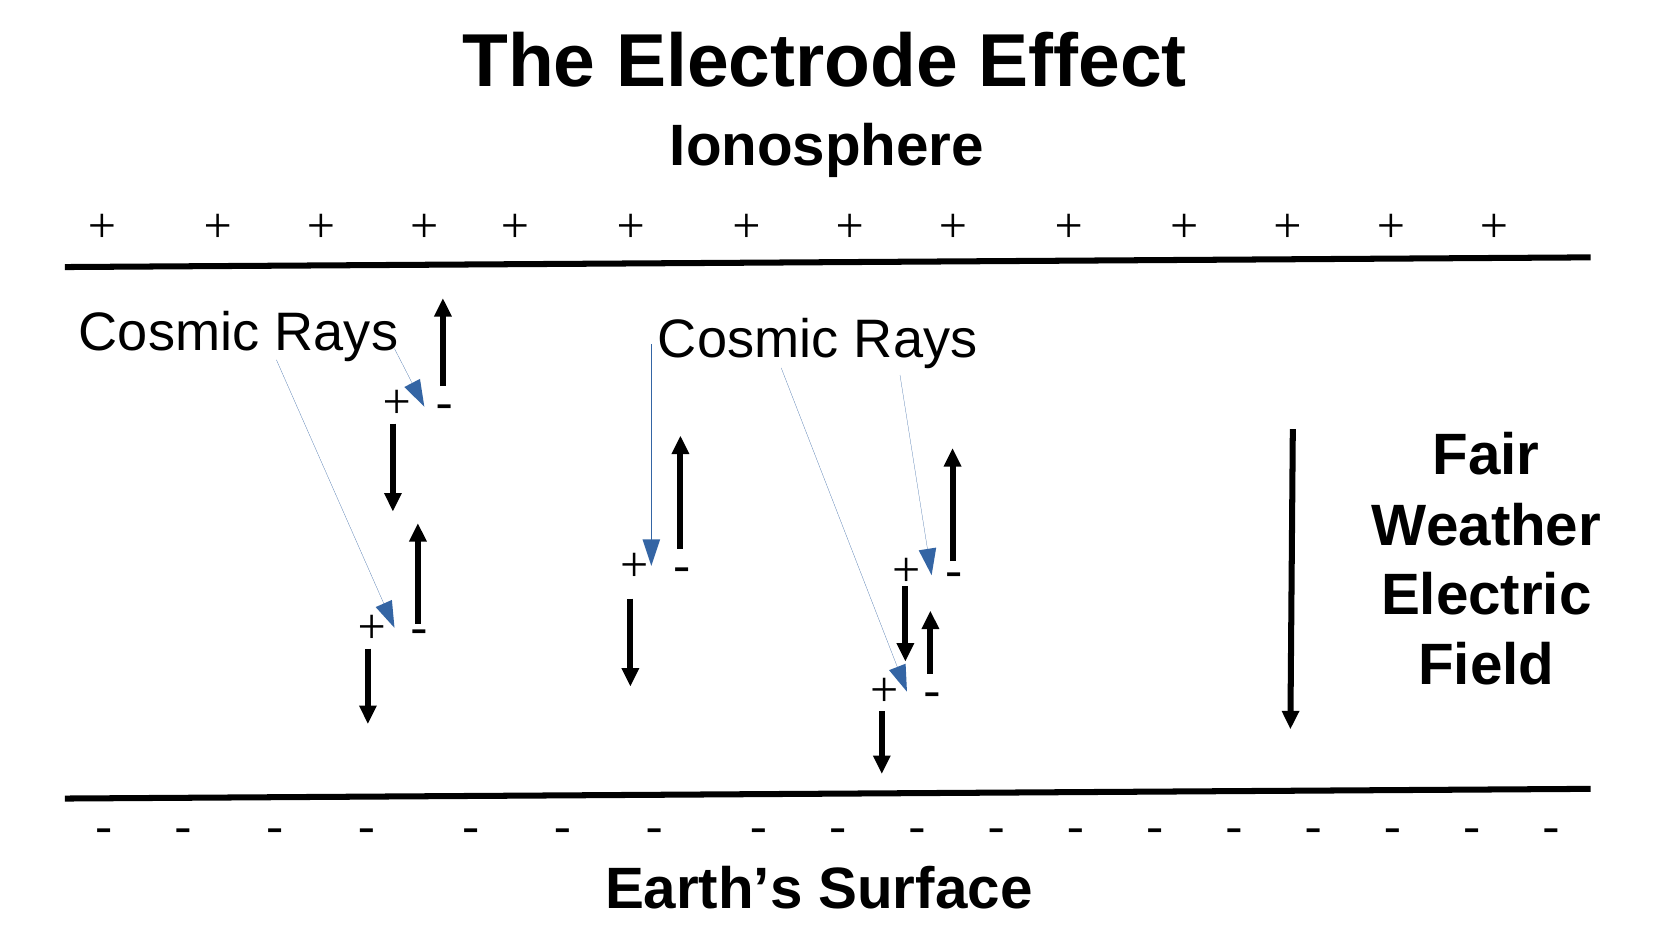

# The Electrode Effect
Ionosphere
+ + + + + + + + + + + + + +
Cosmic Rays
Cosmic Rays
+ -
Fair Weather Electric Field
+ -
+ -
+ -
+ -
- - - - - - - - - - - - - - - - - -
Earth’s Surface